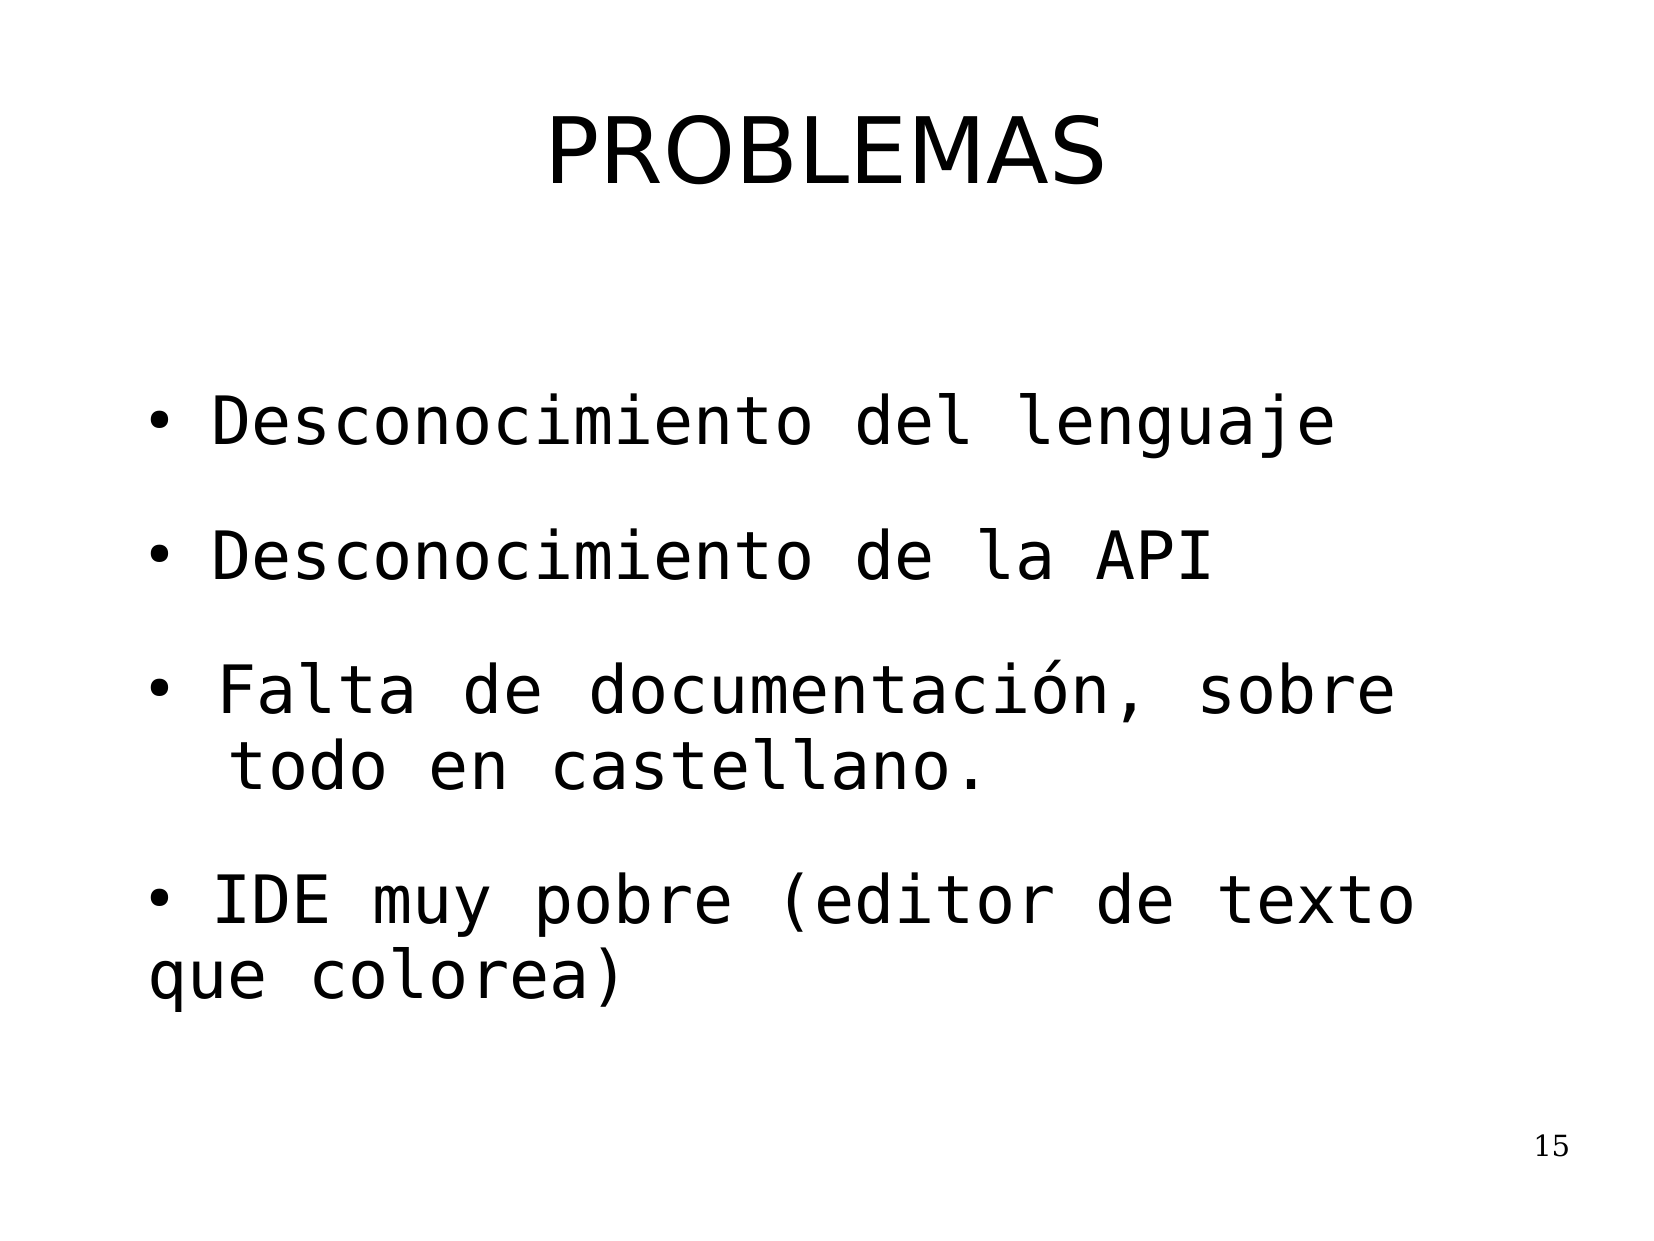

# PROBLEMAS
 Desconocimiento del lenguaje
 Desconocimiento de la API
 Falta de documentación, sobre todo en castellano.
 IDE muy pobre (editor de texto que colorea)
15